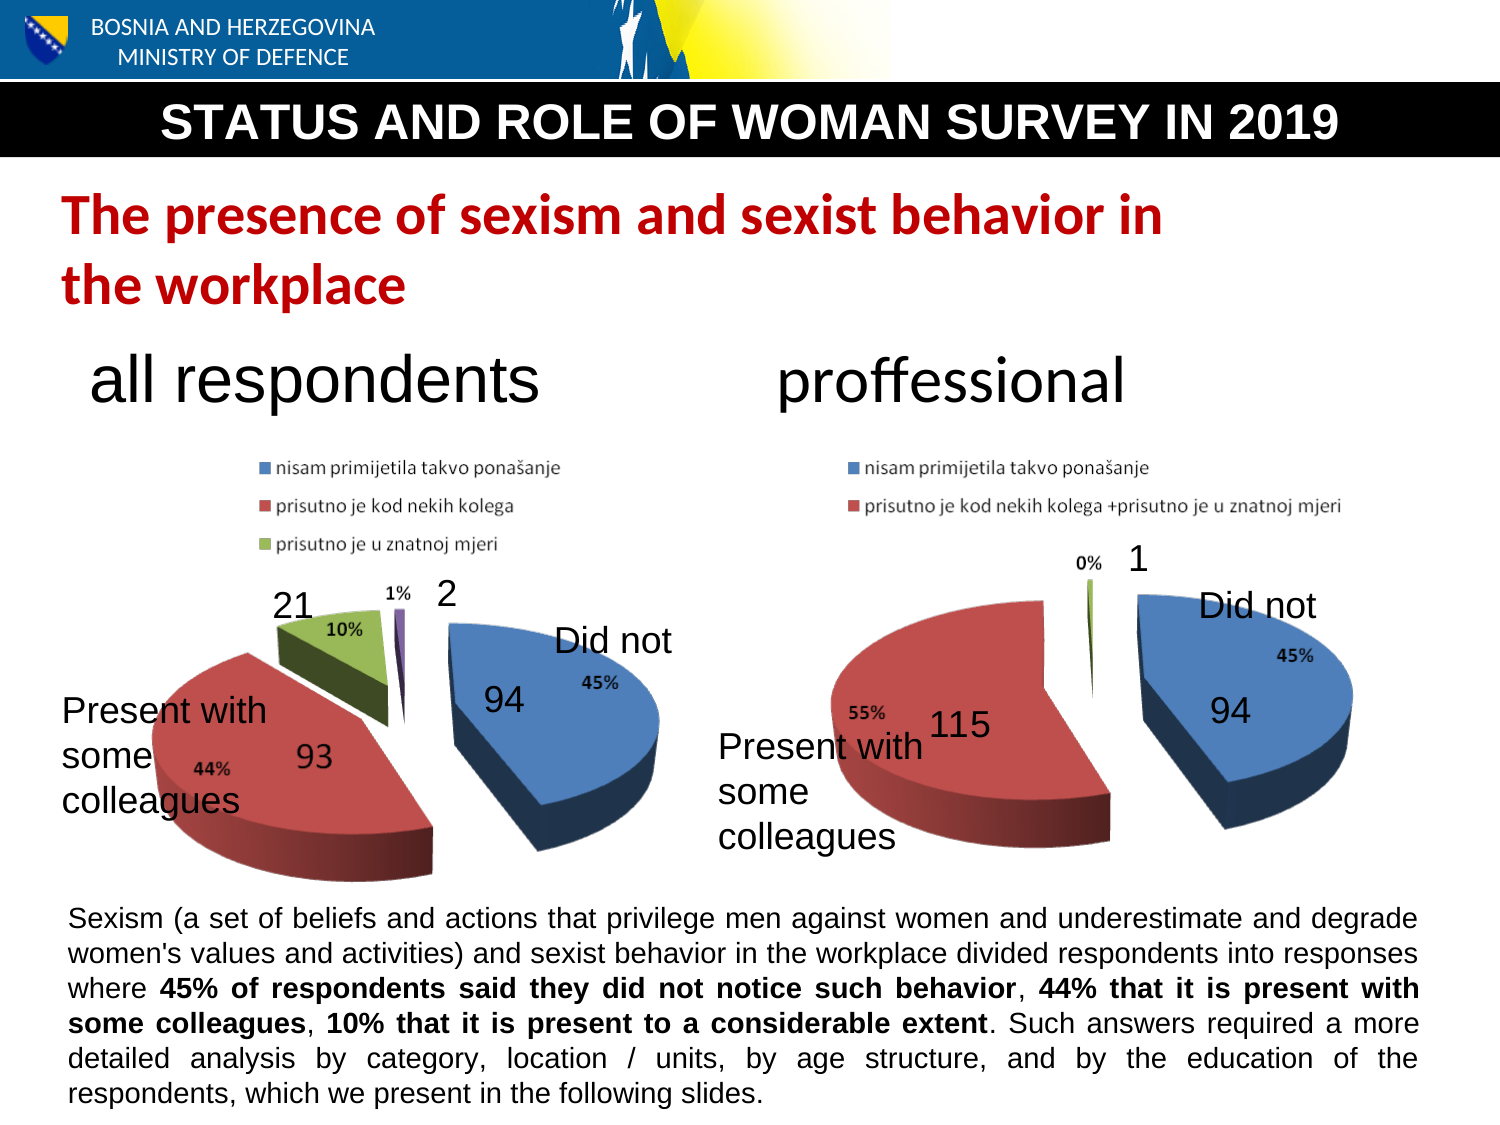

STATUS AND ROLE OF WOMAN SURVEY IN 2019
The presence of sexism and sexist behavior in the workplace
all respondents
proffessional
1
2
21
Did not
Did not
94
Present with some colleagues
94
115
Present with some colleagues
Sexism (a set of beliefs and actions that privilege men against women and underestimate and degrade women's values ​​and activities) and sexist behavior in the workplace divided respondents into responses where 45% of respondents said they did not notice such behavior, 44% that it is present with some colleagues, 10% that it is present to a considerable extent. Such answers required a more detailed analysis by category, location / units, by age structure, and by the education of the respondents, which we present in the following slides.